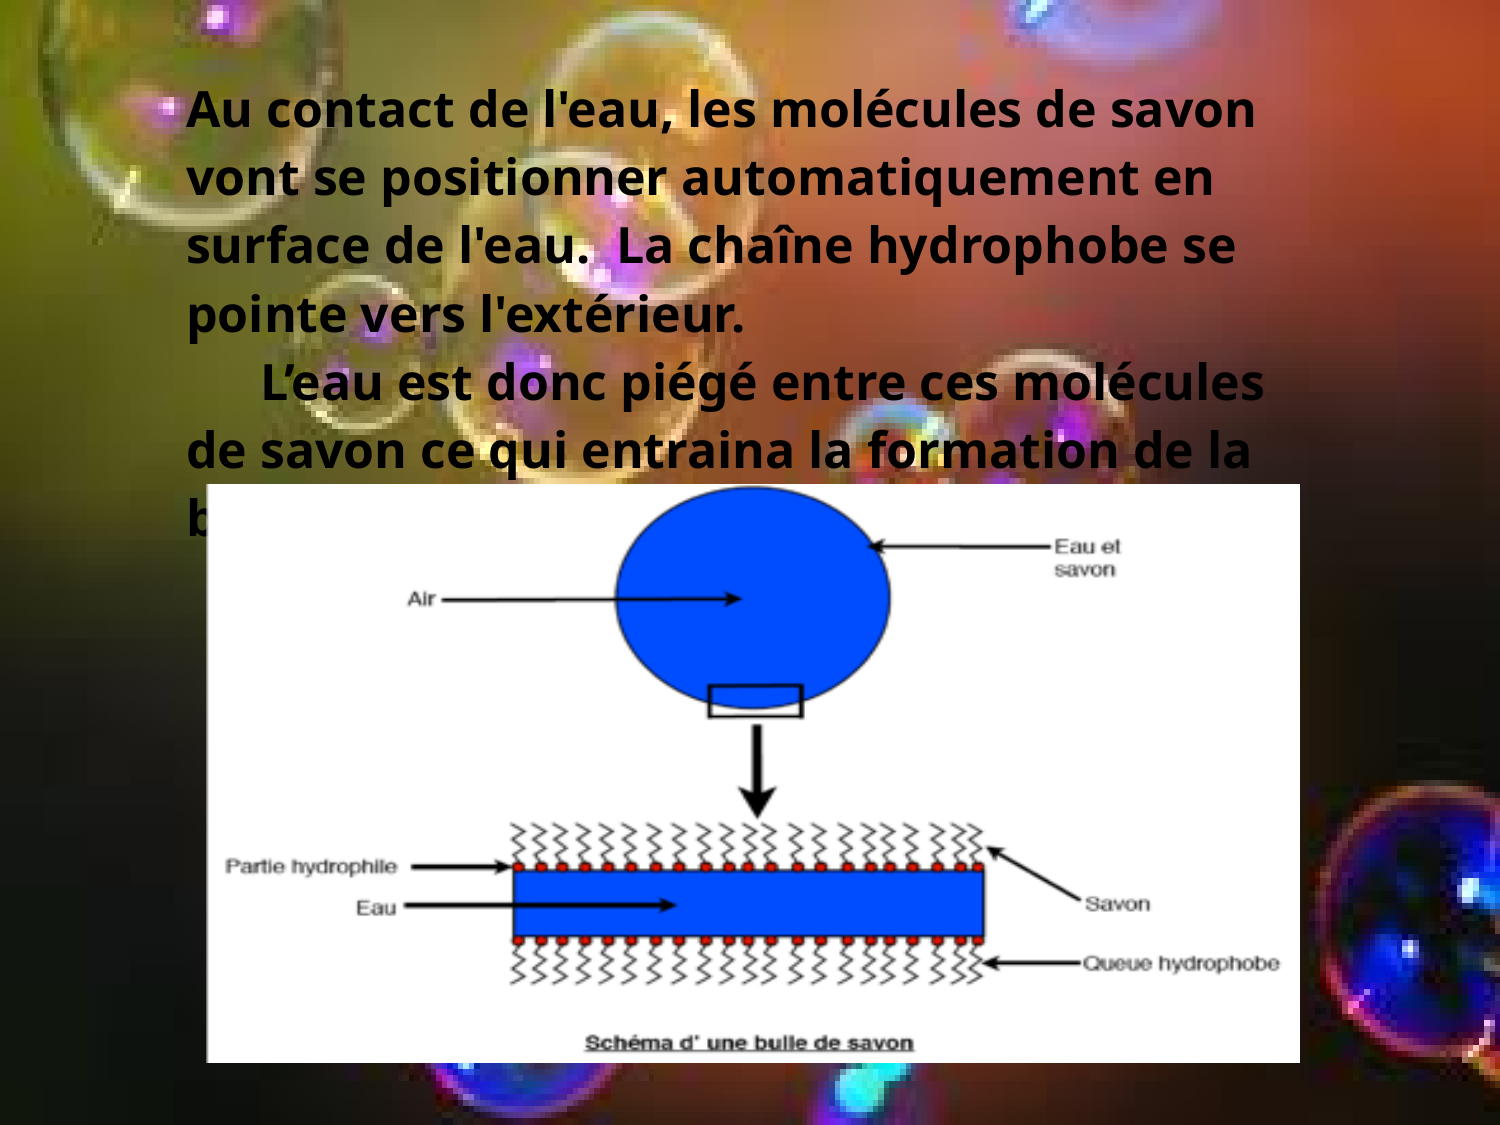

Au contact de l'eau, les molécules de savon vont se positionner automatiquement en surface de l'eau. La chaîne hydrophobe se pointe vers l'extérieur.
	L’eau est donc piégé entre ces molécules de savon ce qui entraina la formation de la bulle.